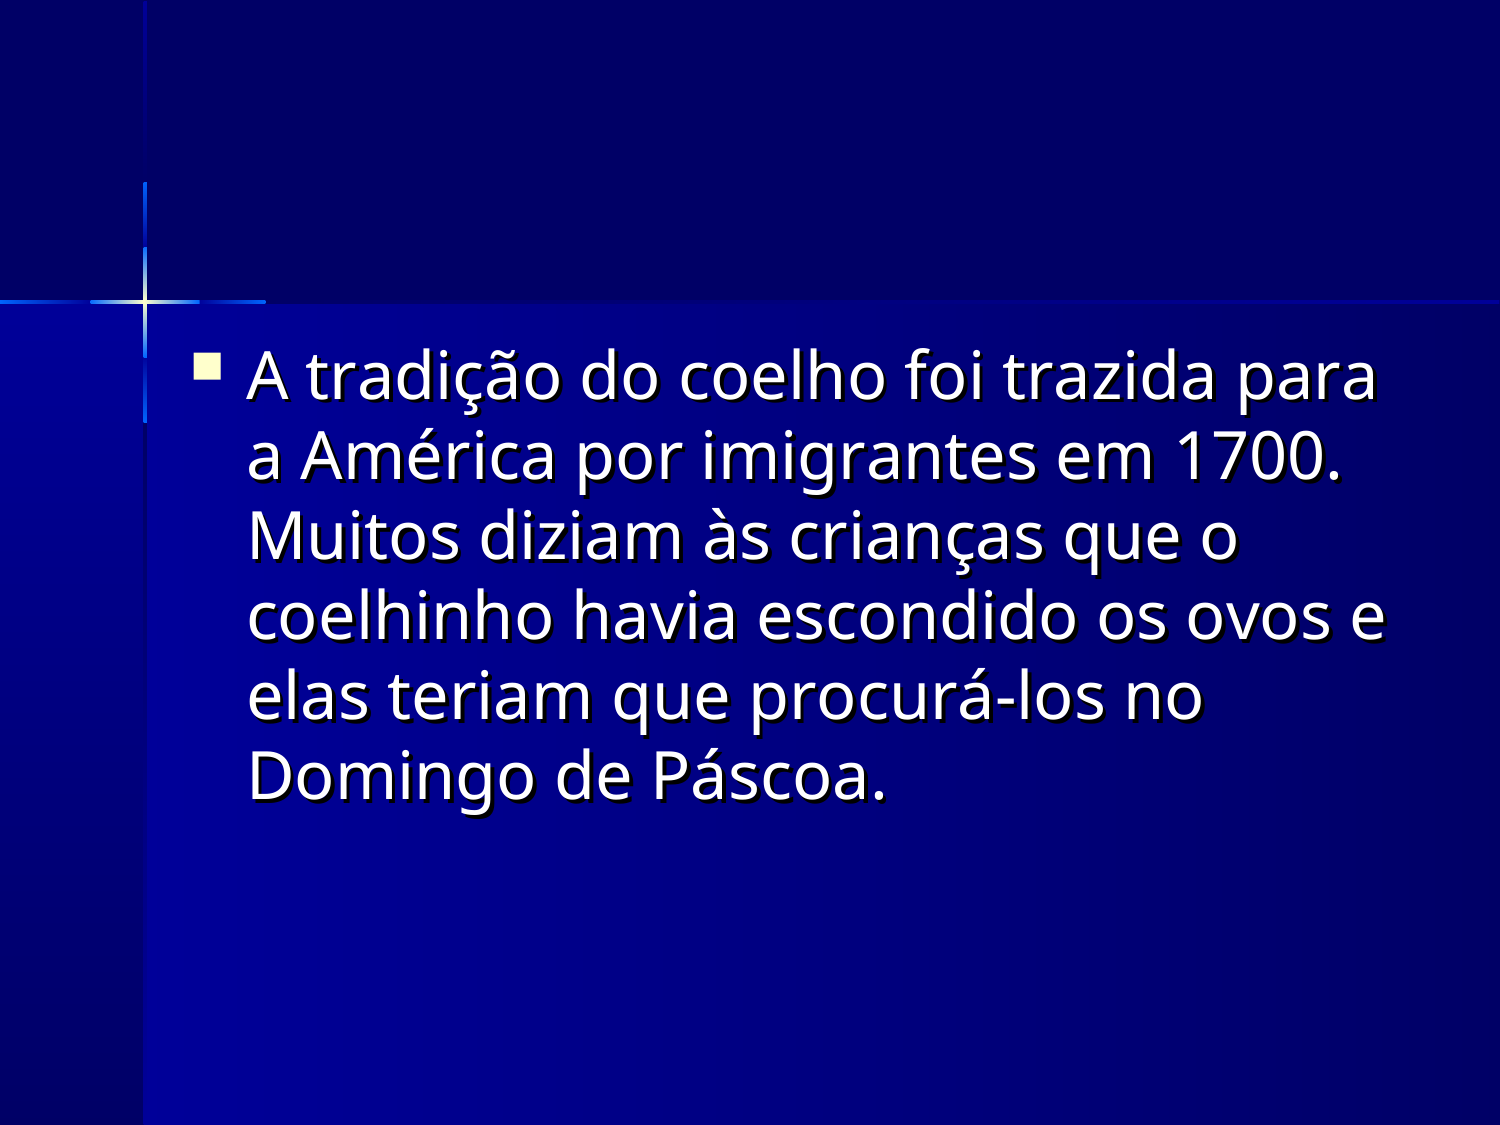

# A tradição do coelho foi trazida para a América por imigrantes em 1700. Muitos diziam às crianças que o coelhinho havia escondido os ovos e elas teriam que procurá-los no Domingo de Páscoa.